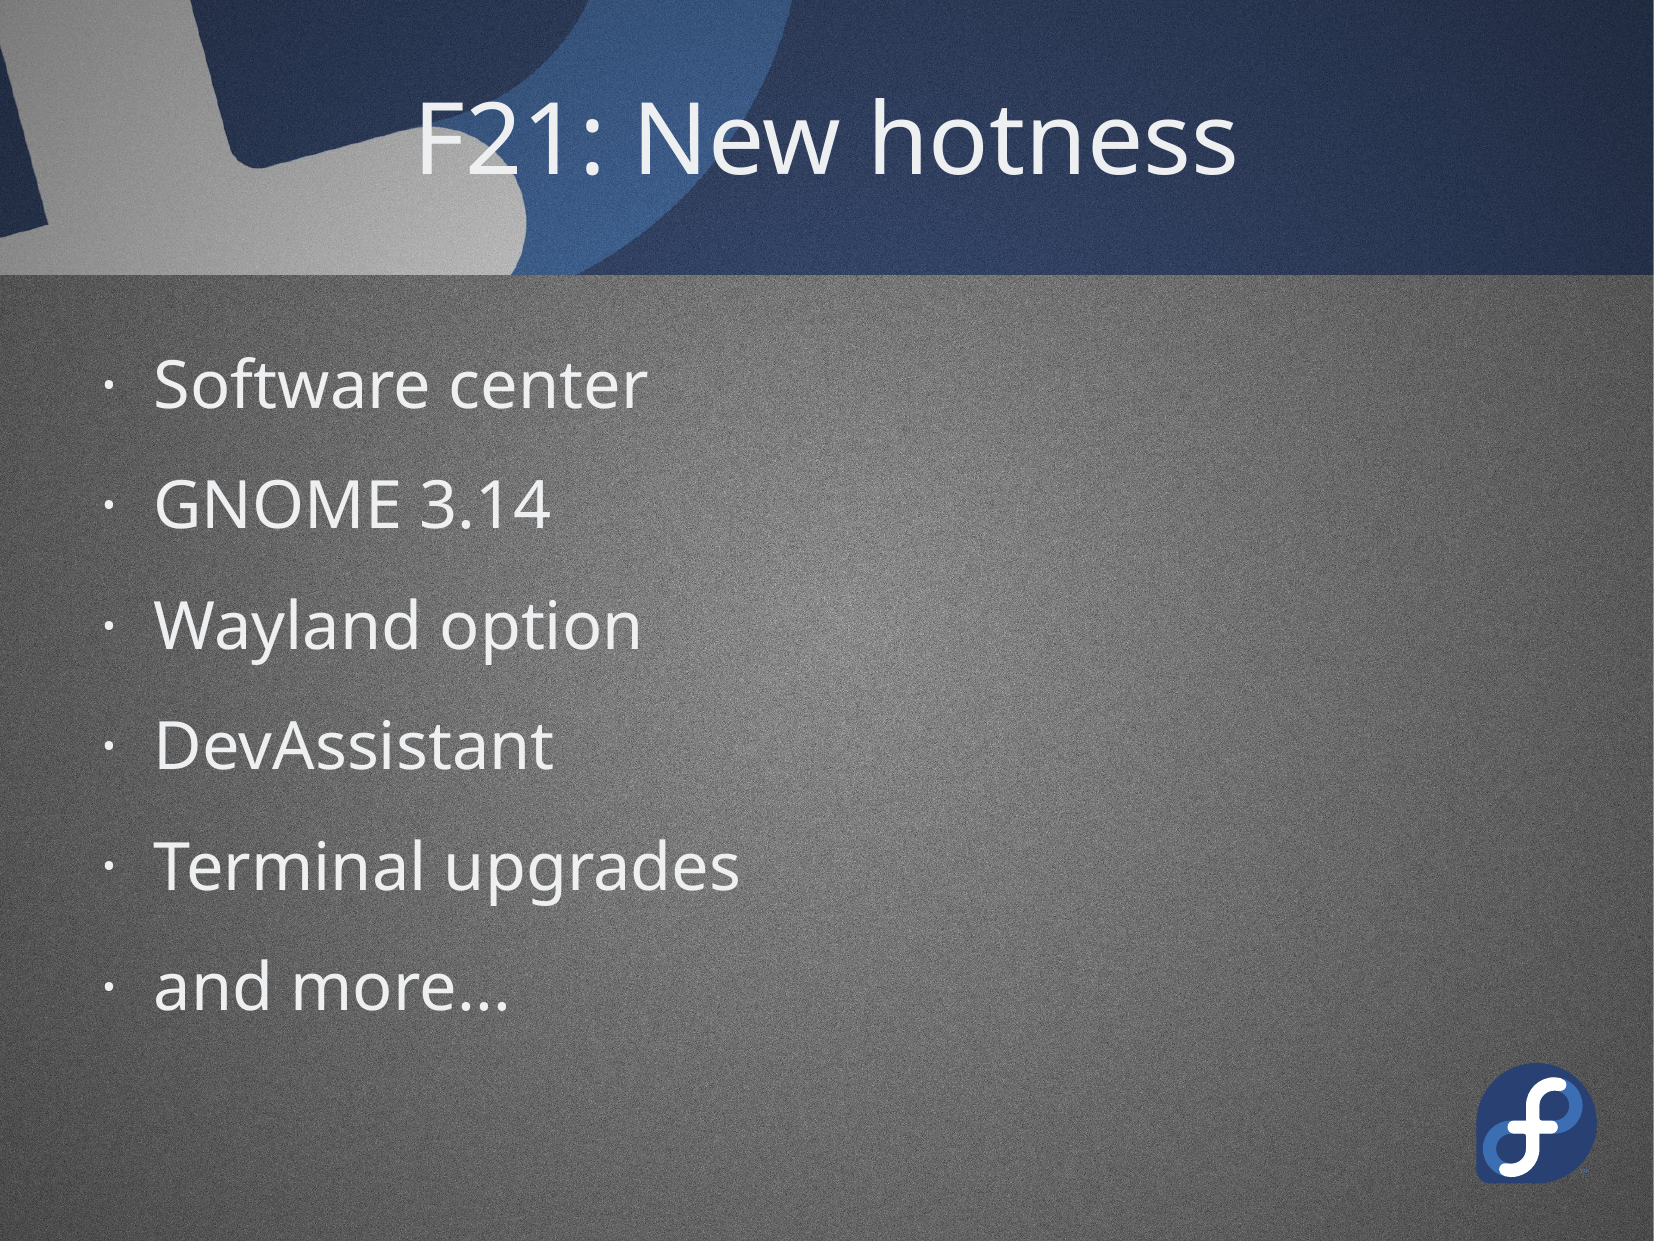

# F21: New hotness
Software center
GNOME 3.14
Wayland option
DevAssistant
Terminal upgrades
and more...